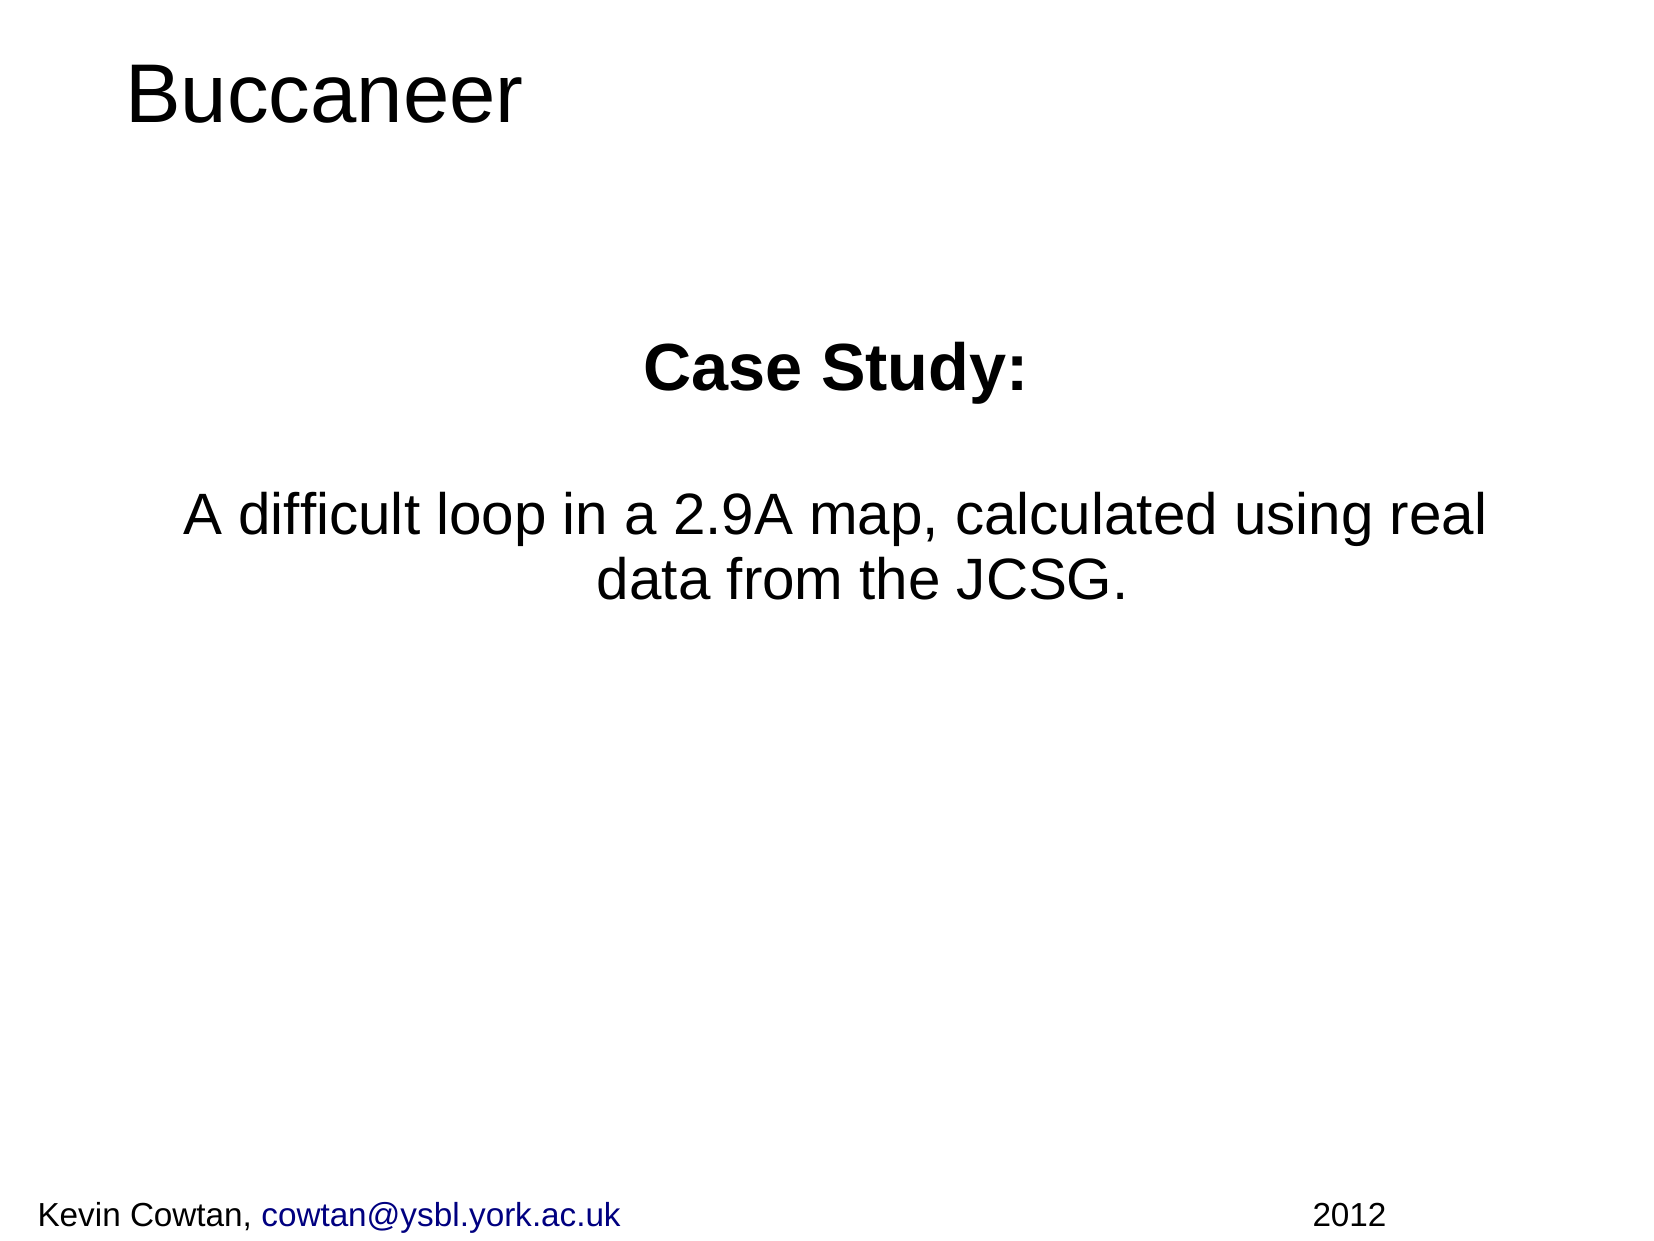

# Buccaneer
Case Study:
A difficult loop in a 2.9A map, calculated using real data from the JCSG.